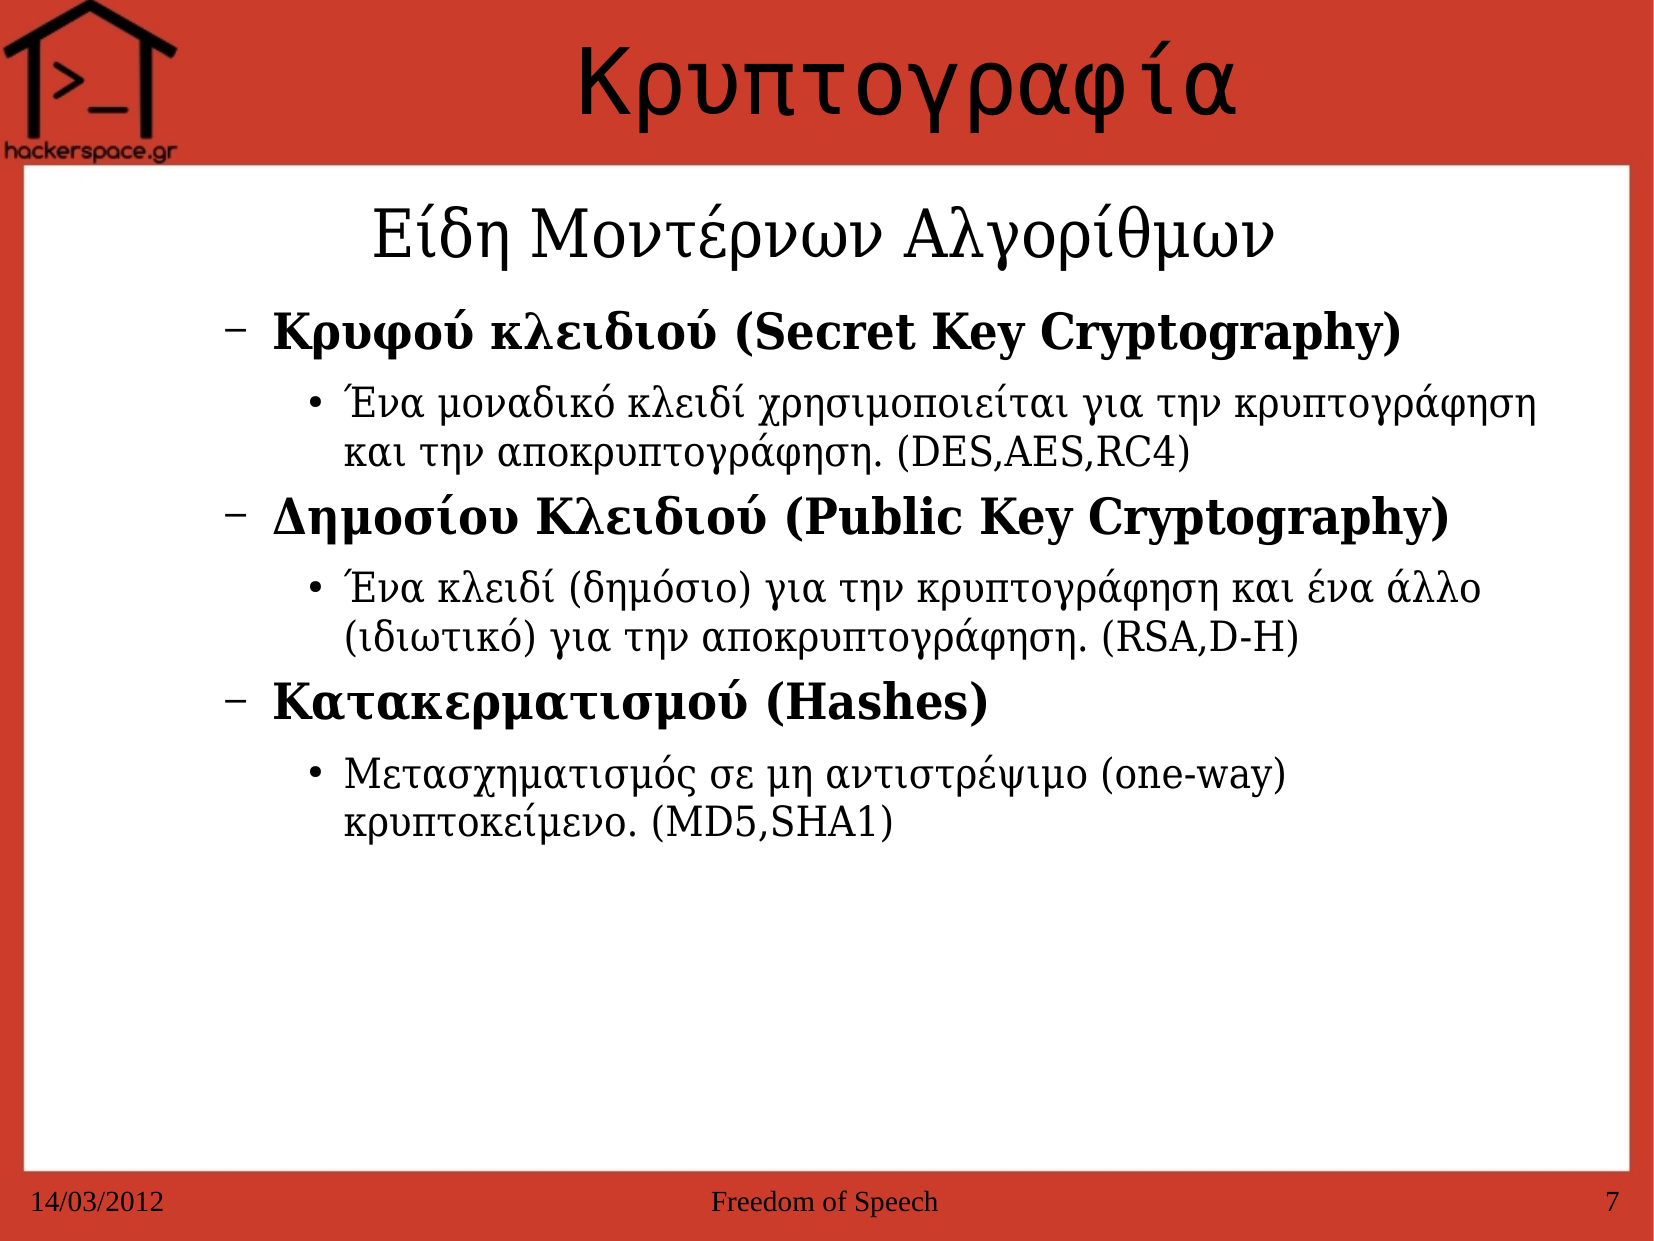

# Κρυπτογραφία
Είδη Μοντέρνων Αλγορίθμων
Κρυφού κλειδιού (Secret Key Cryptography)
Ένα μοναδικό κλειδί χρησιμοποιείται για την κρυπτογράφηση και την αποκρυπτογράφηση. (DES,AES,RC4)
Δημοσίου Κλειδιού (Public Key Cryptography)
Ένα κλειδί (δημόσιο) για την κρυπτογράφηση και ένα άλλο (ιδιωτικό) για την αποκρυπτογράφηση. (RSA,D-H)
Κατακερματισμού (Hashes)
Μετασχηματισμός σε μη αντιστρέψιμο (one-way) κρυπτοκείμενο. (MD5,SHA1)
14/03/2012
Freedom of Speech
7